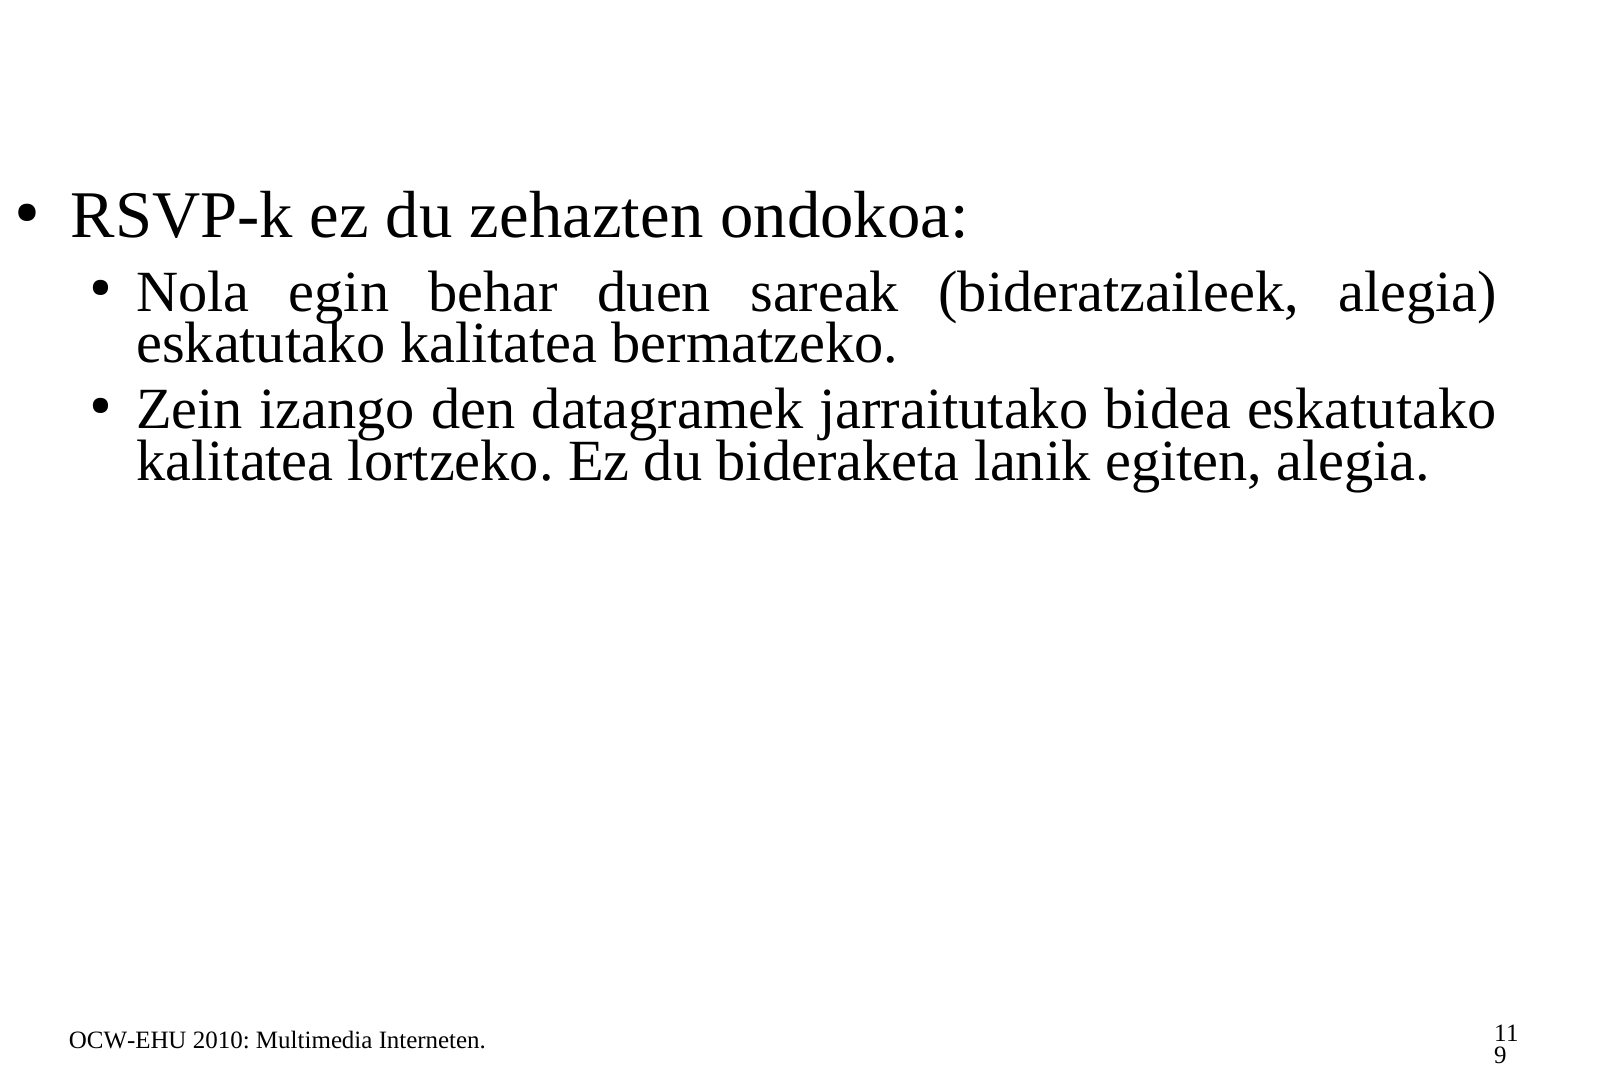

# RSVP-k ez du zehazten ondokoa:
Nola egin behar duen sareak (bideratzaileek, alegia) eskatutako kalitatea bermatzeko.
Zein izango den datagramek jarraitutako bidea eskatutako kalitatea lortzeko. Ez du bideraketa lanik egiten, alegia.
119